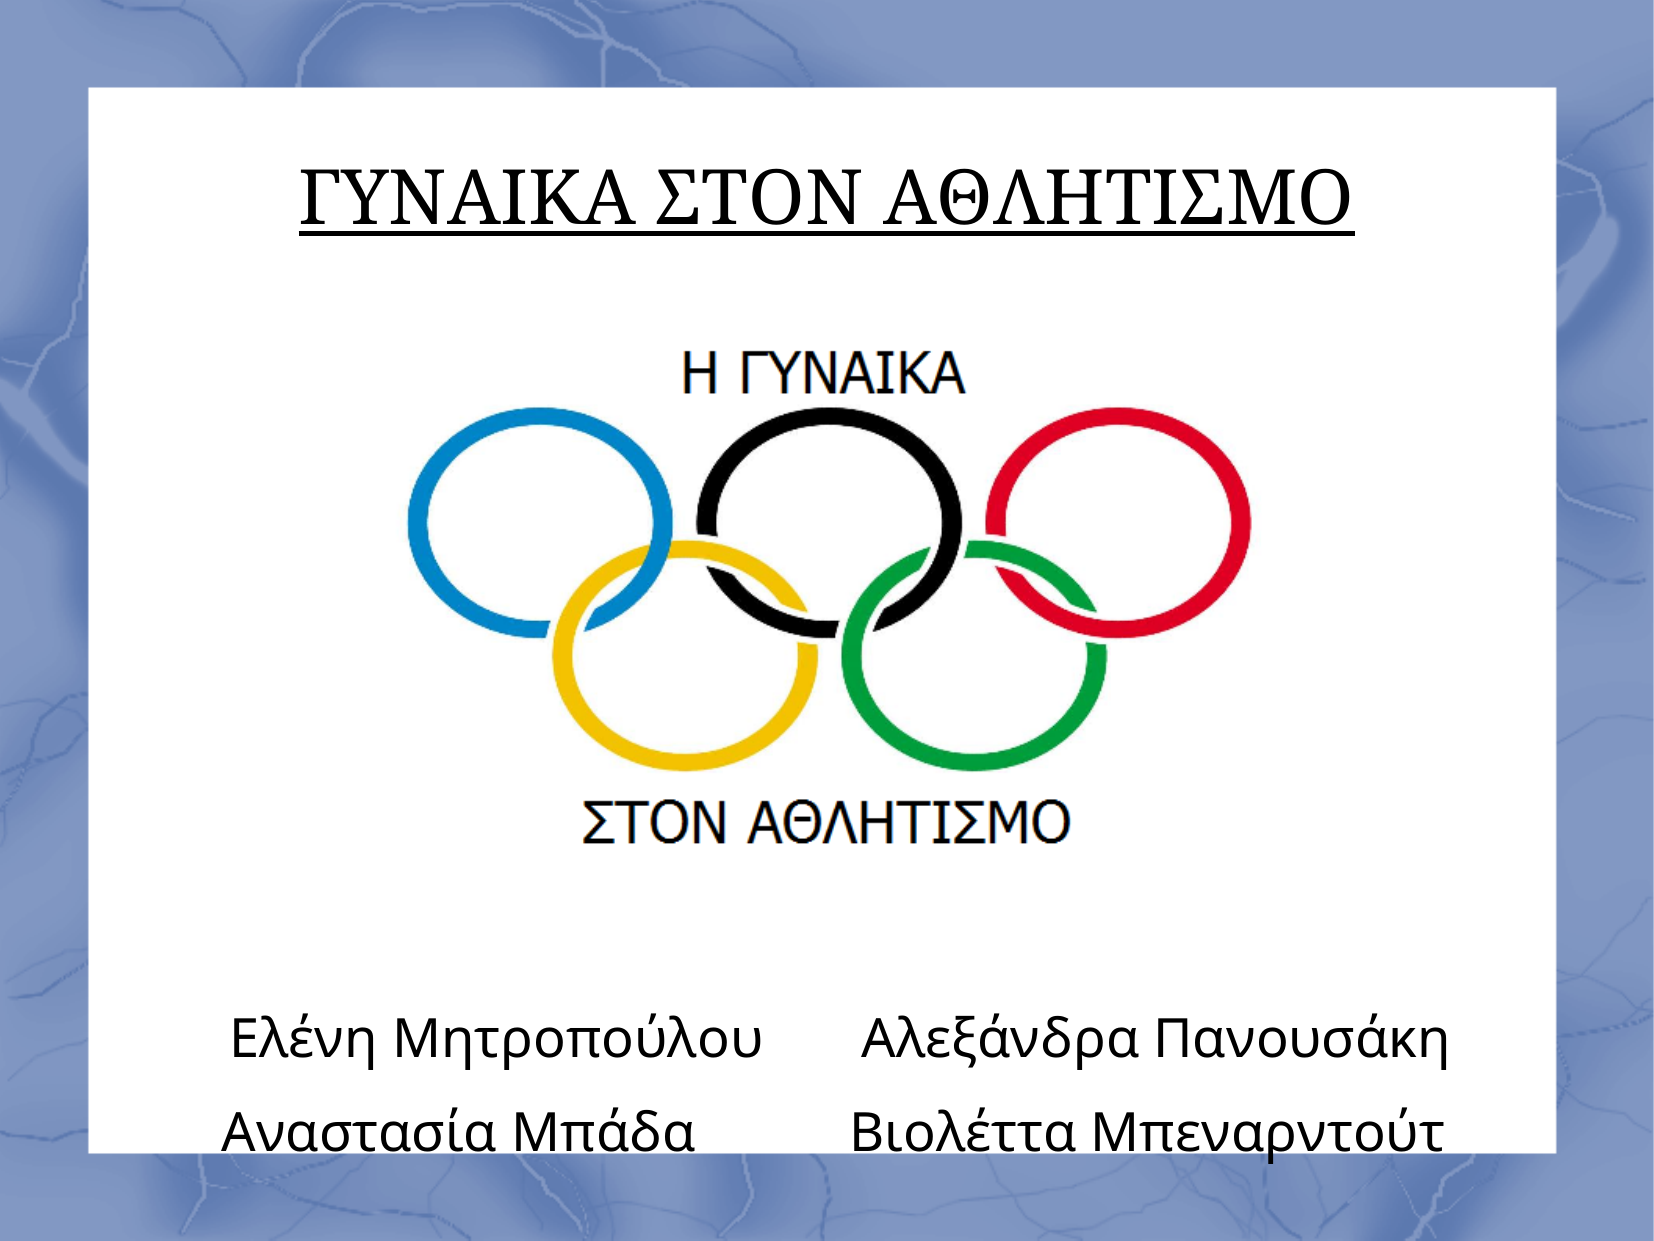

# ΓΥΝΑΙΚΑ ΣΤΟΝ ΑΘΛΗΤΙΣΜΟ
 Ελένη Μητροπούλου Αλεξάνδρα Πανουσάκη
 Αναστασία Μπάδα Βιολέττα Μπεναρντούτ